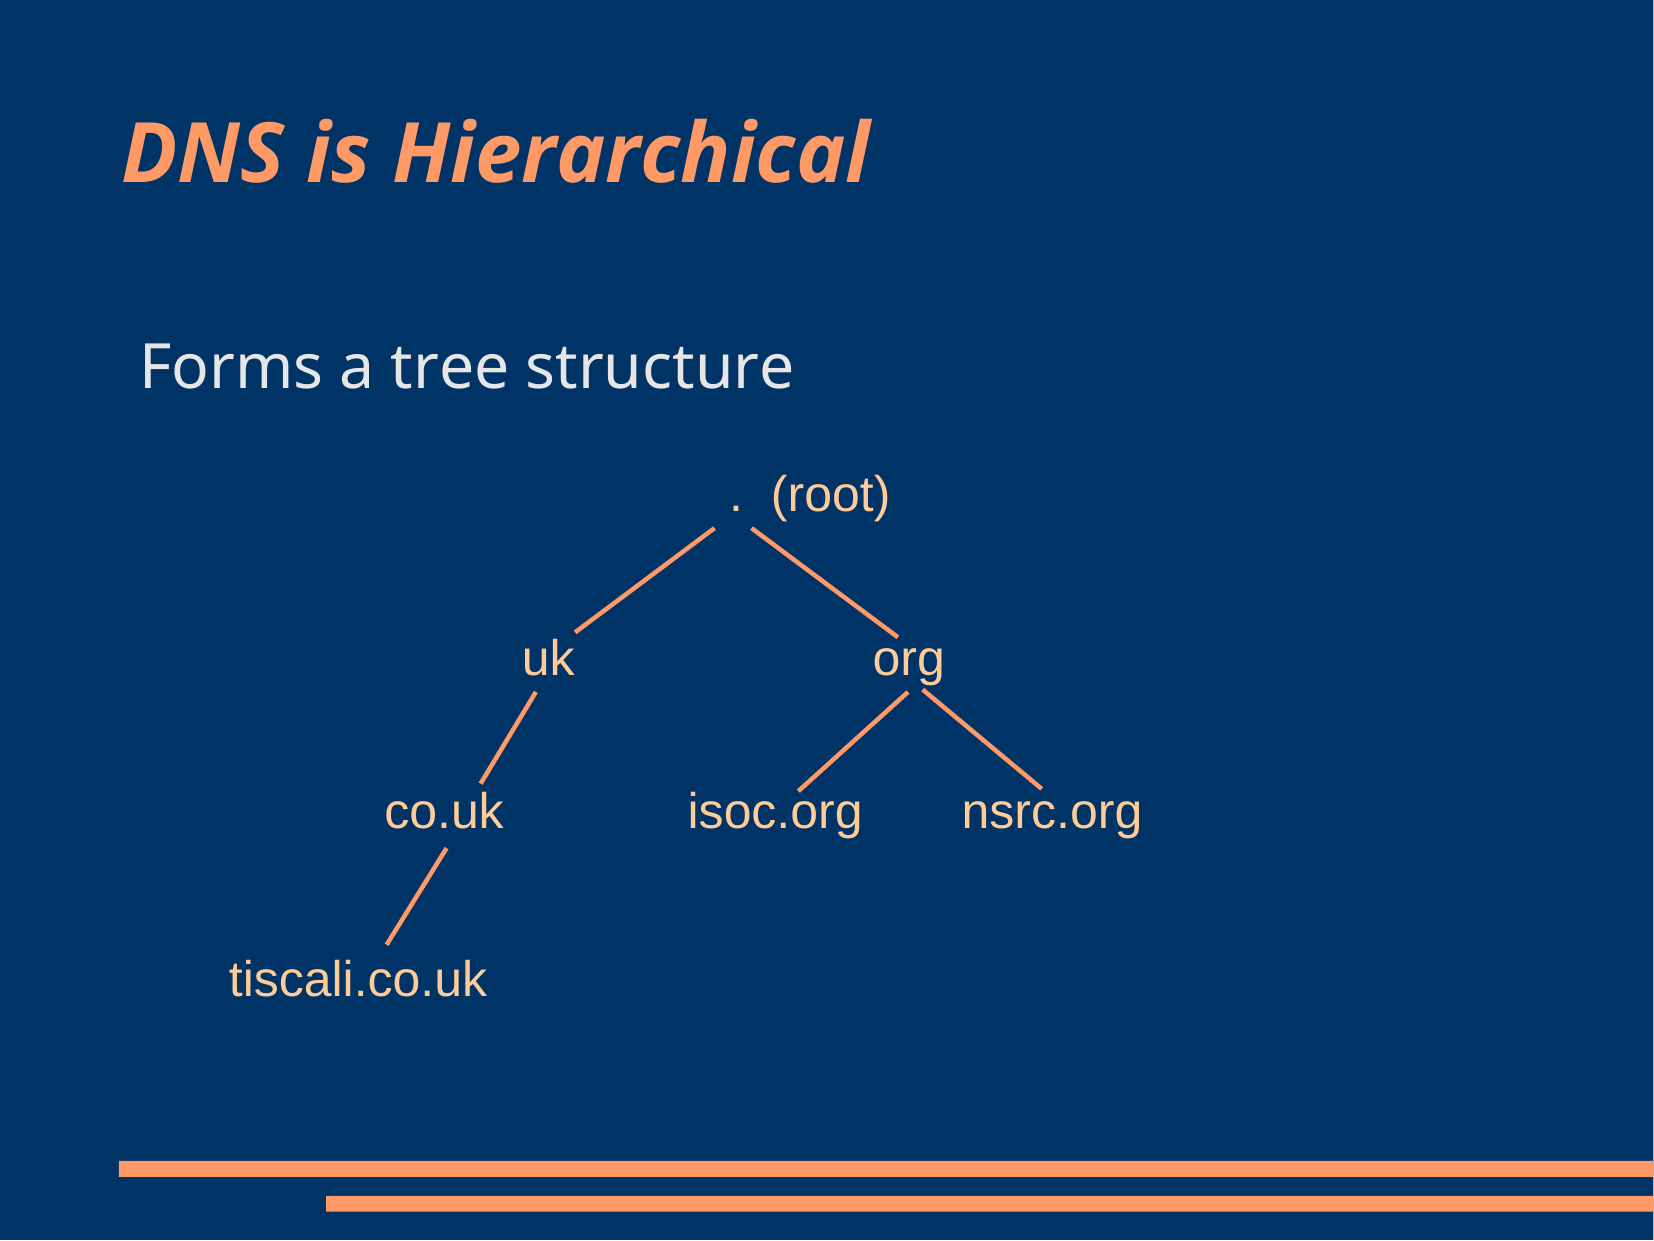

# DNS is Hierarchical
Forms a tree structure
. (root)
uk
org
co.uk
isoc.org
nsrc.org
tiscali.co.uk